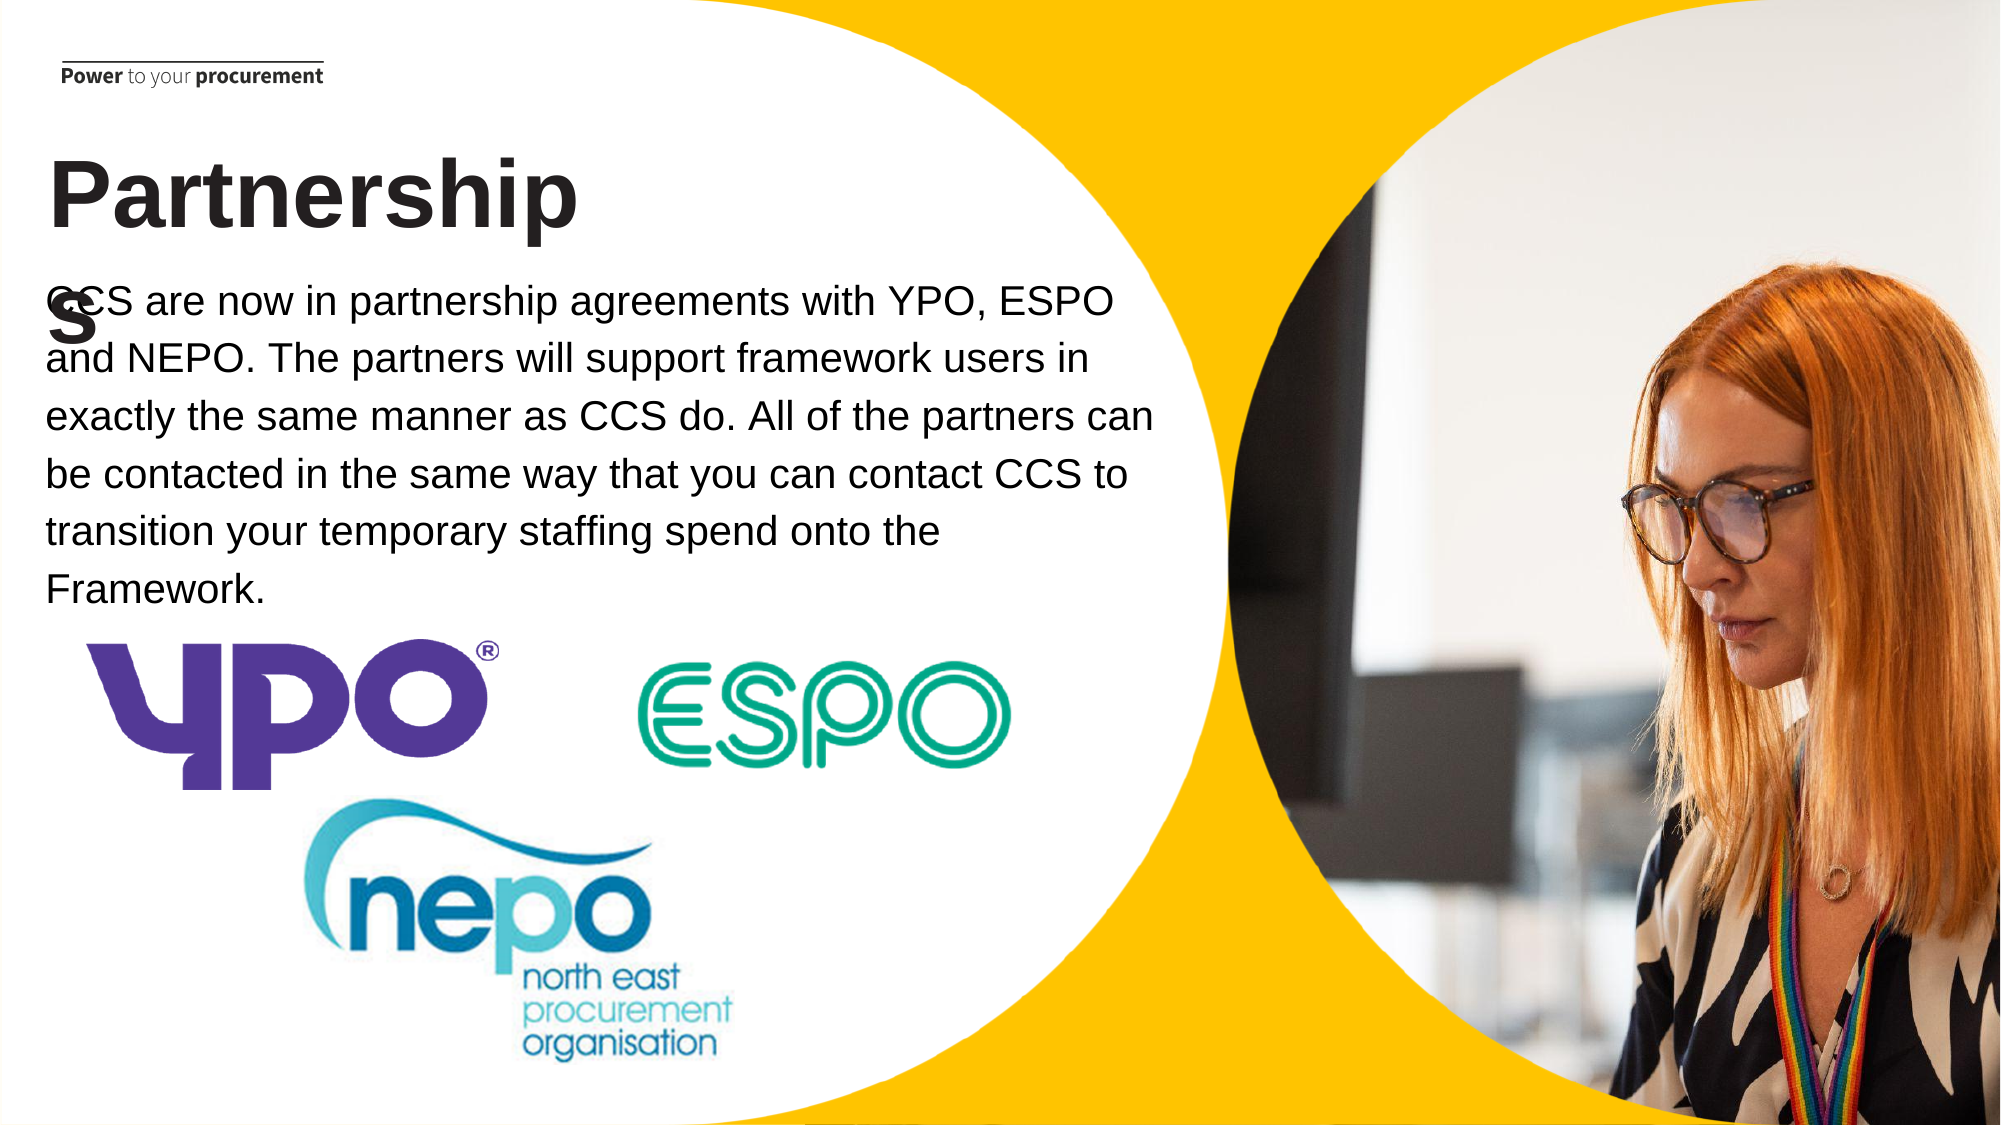

# Partnerships
CCS are now in partnership agreements with YPO, ESPO and NEPO. The partners will support framework users in exactly the same manner as CCS do. All of the partners can be contacted in the same way that you can contact CCS to transition your temporary staffing spend onto the Framework.